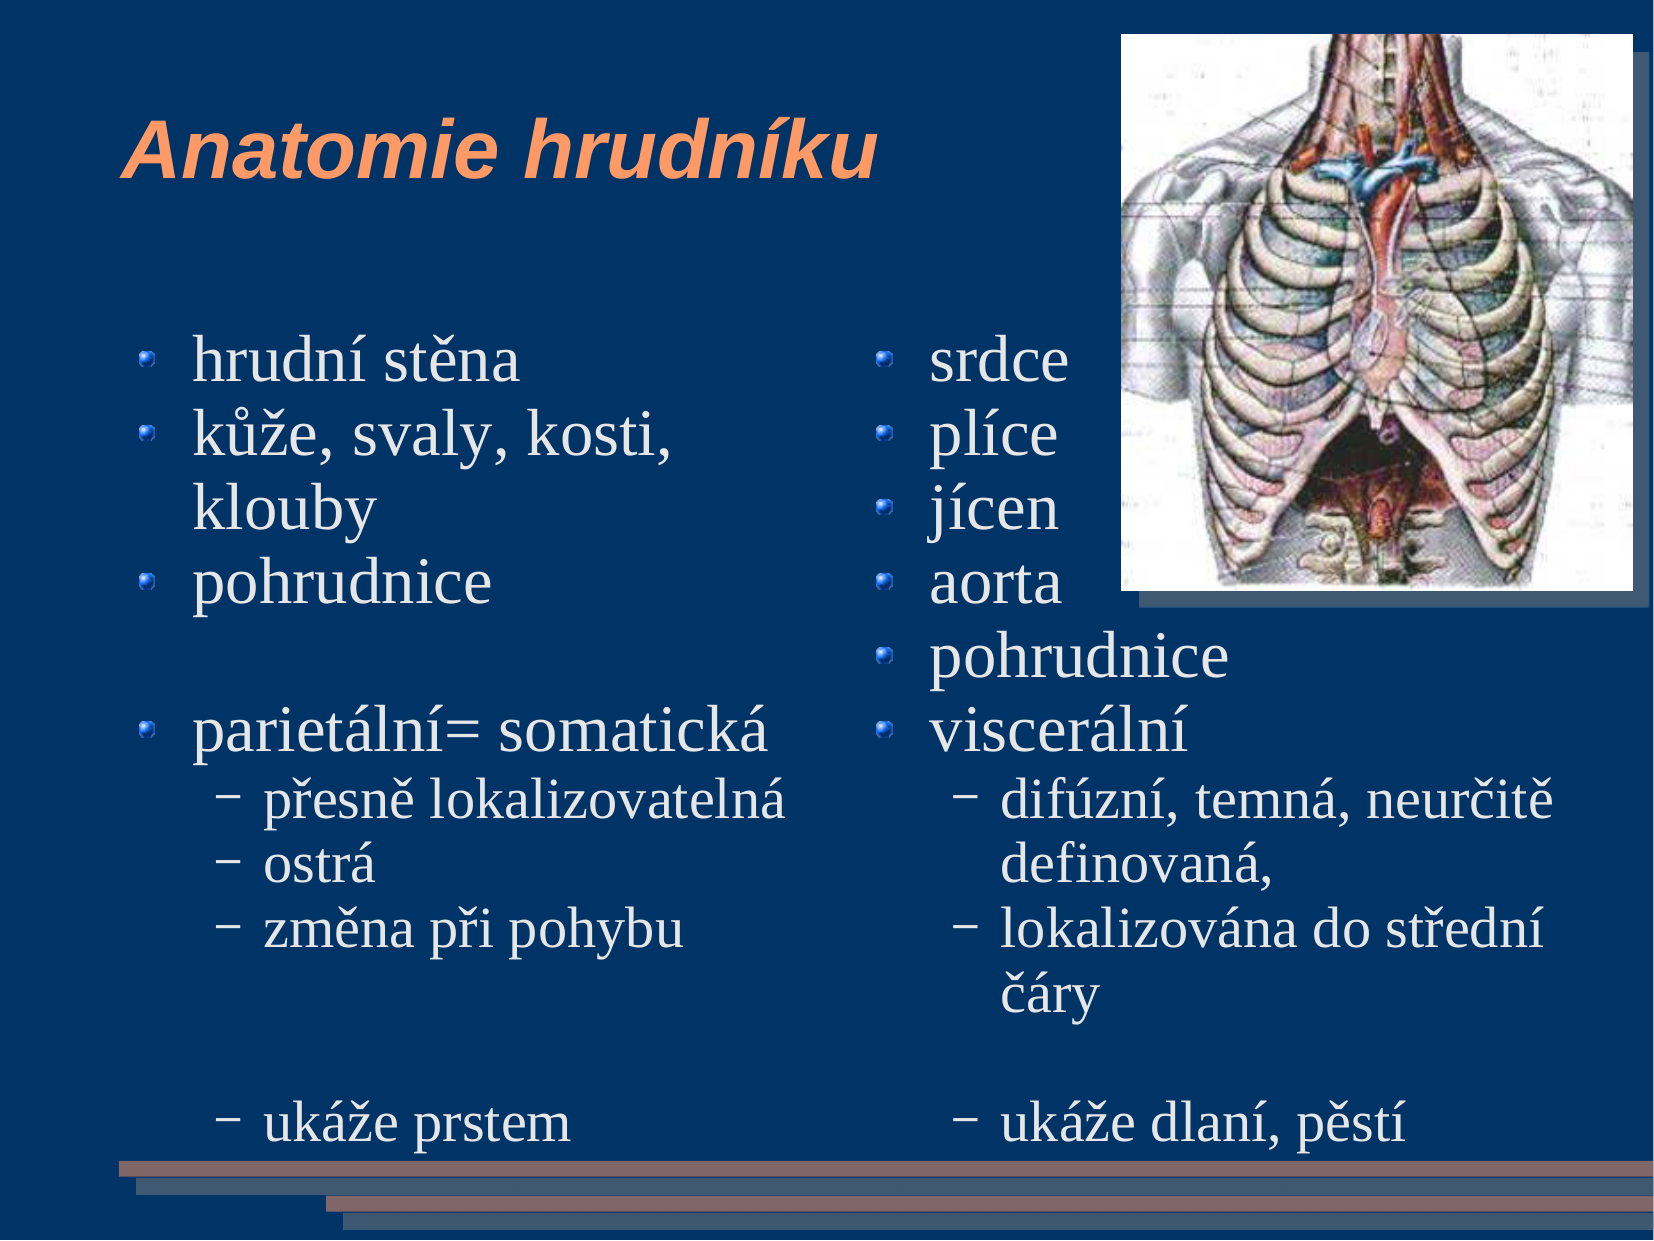

# Anatomie hrudníku
hrudní stěna
kůže, svaly, kosti, klouby
pohrudnice
parietální= somatická
přesně lokalizovatelná
ostrá
změna při pohybu
ukáže prstem
srdce
plíce
jícen
aorta
pohrudnice
viscerální
difúzní, temná, neurčitě definovaná,
lokalizována do střední čáry
ukáže dlaní, pěstí